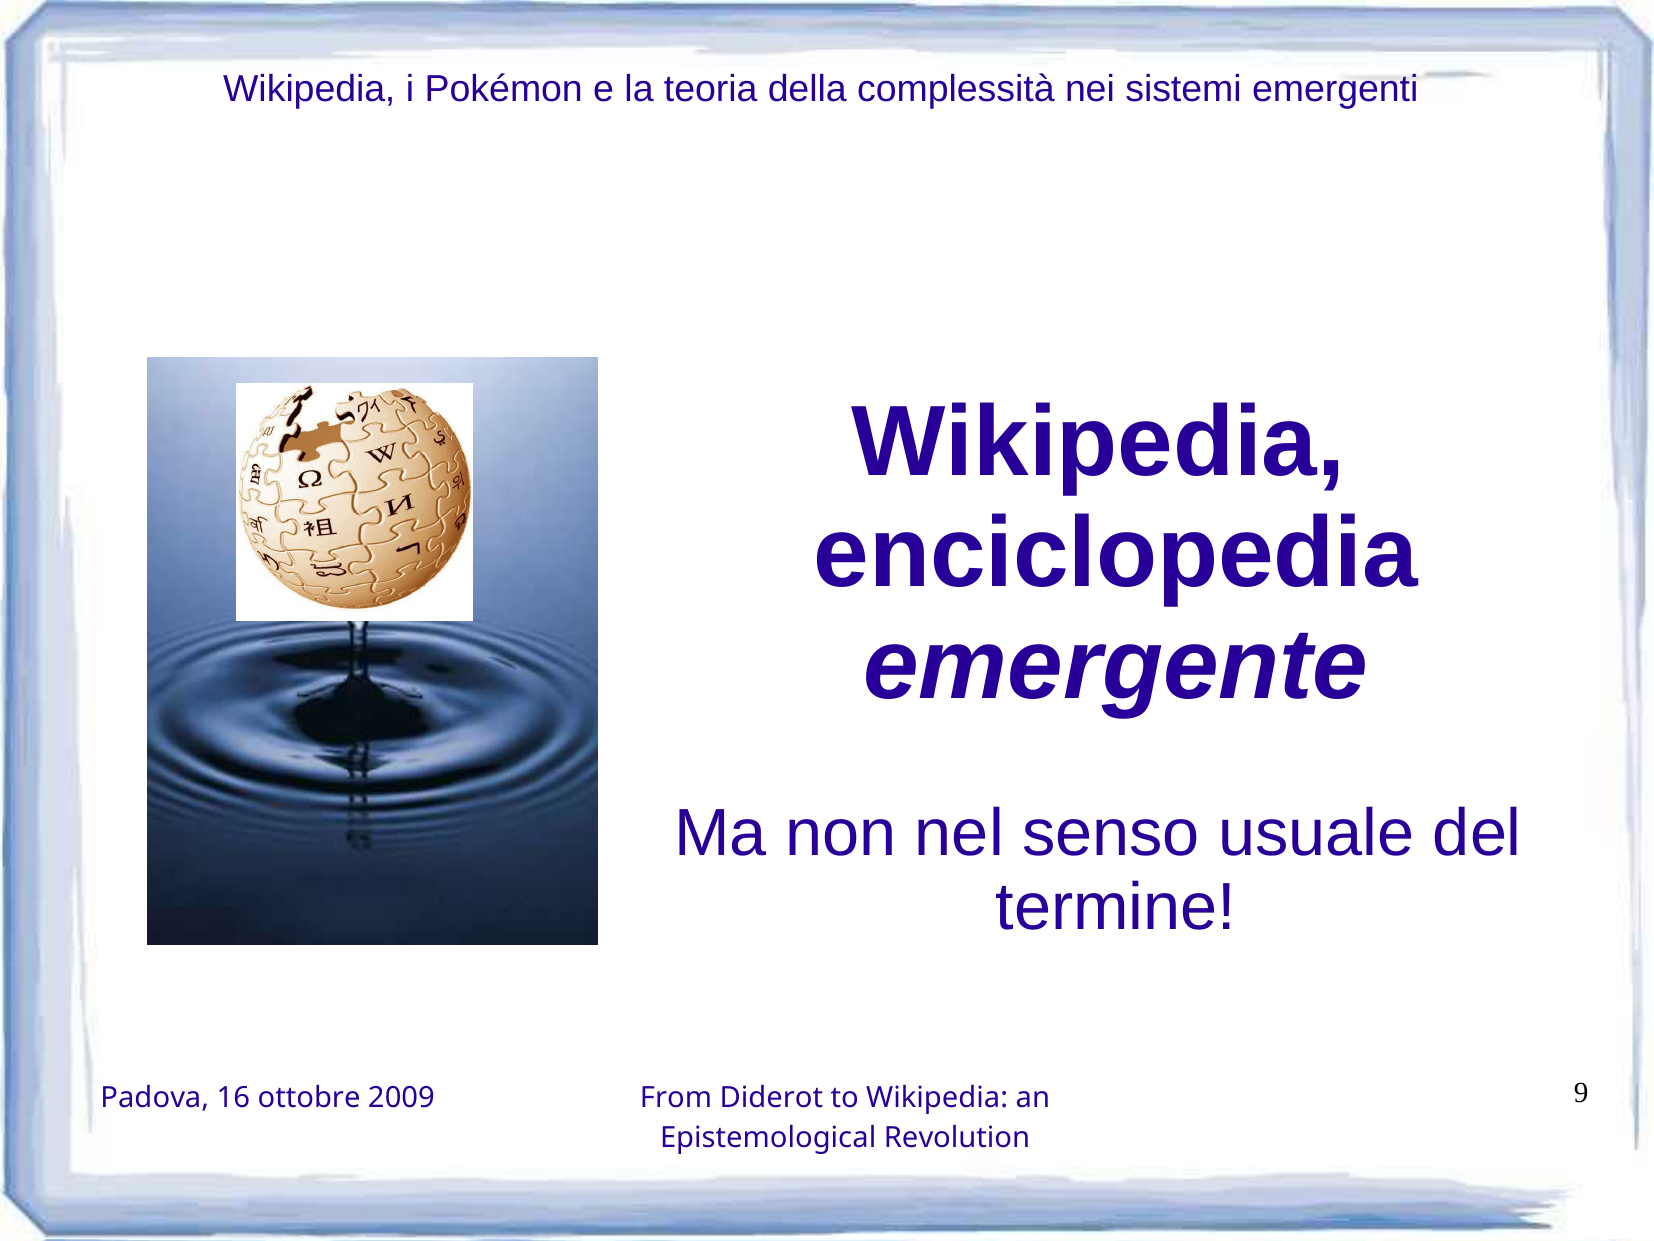

# Wikipedia, i Pokémon e la teoria della complessità nei sistemi emergenti
Wikipedia, enciclopedia emergente
Ma non nel senso usuale del termine!
Diderot : Wikipedia = XVIII secolo : XXI secolo
9